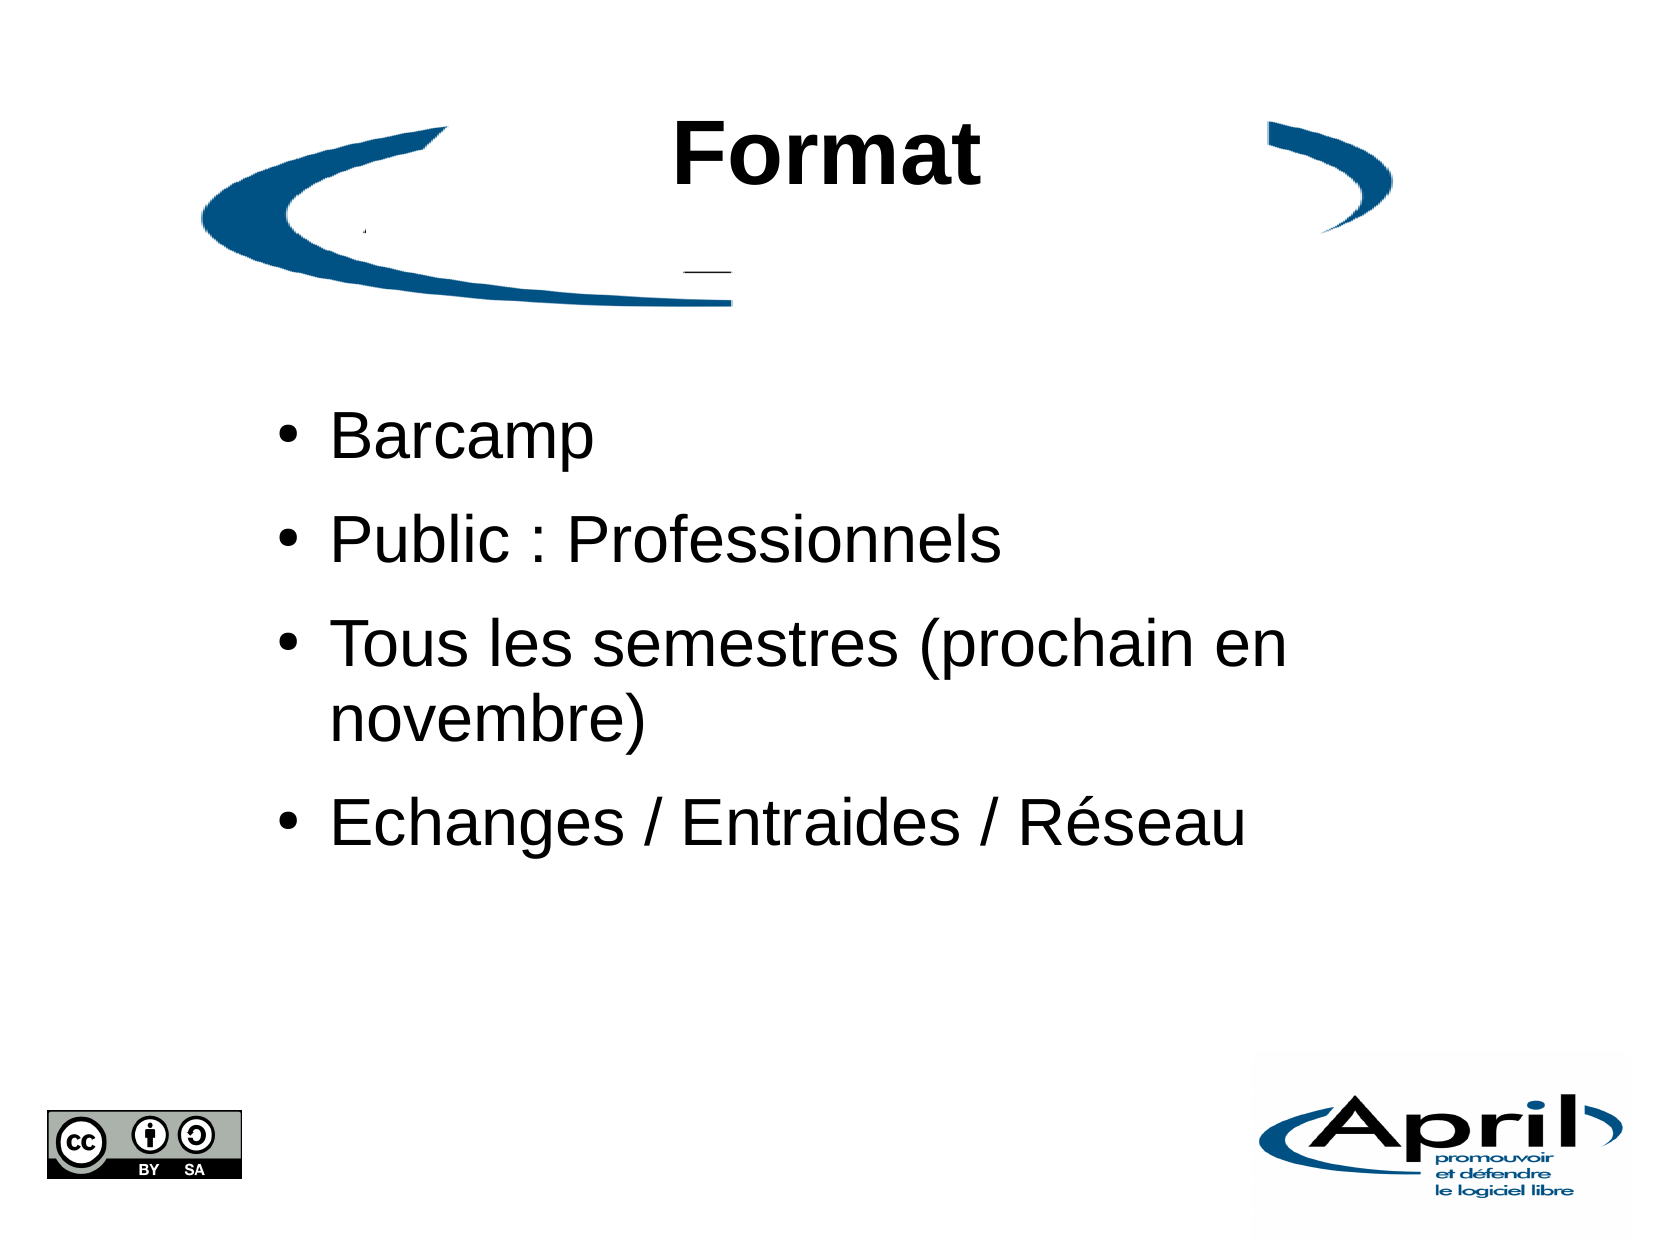

# Format
Barcamp
Public : Professionnels
Tous les semestres (prochain en novembre)
Echanges / Entraides / Réseau